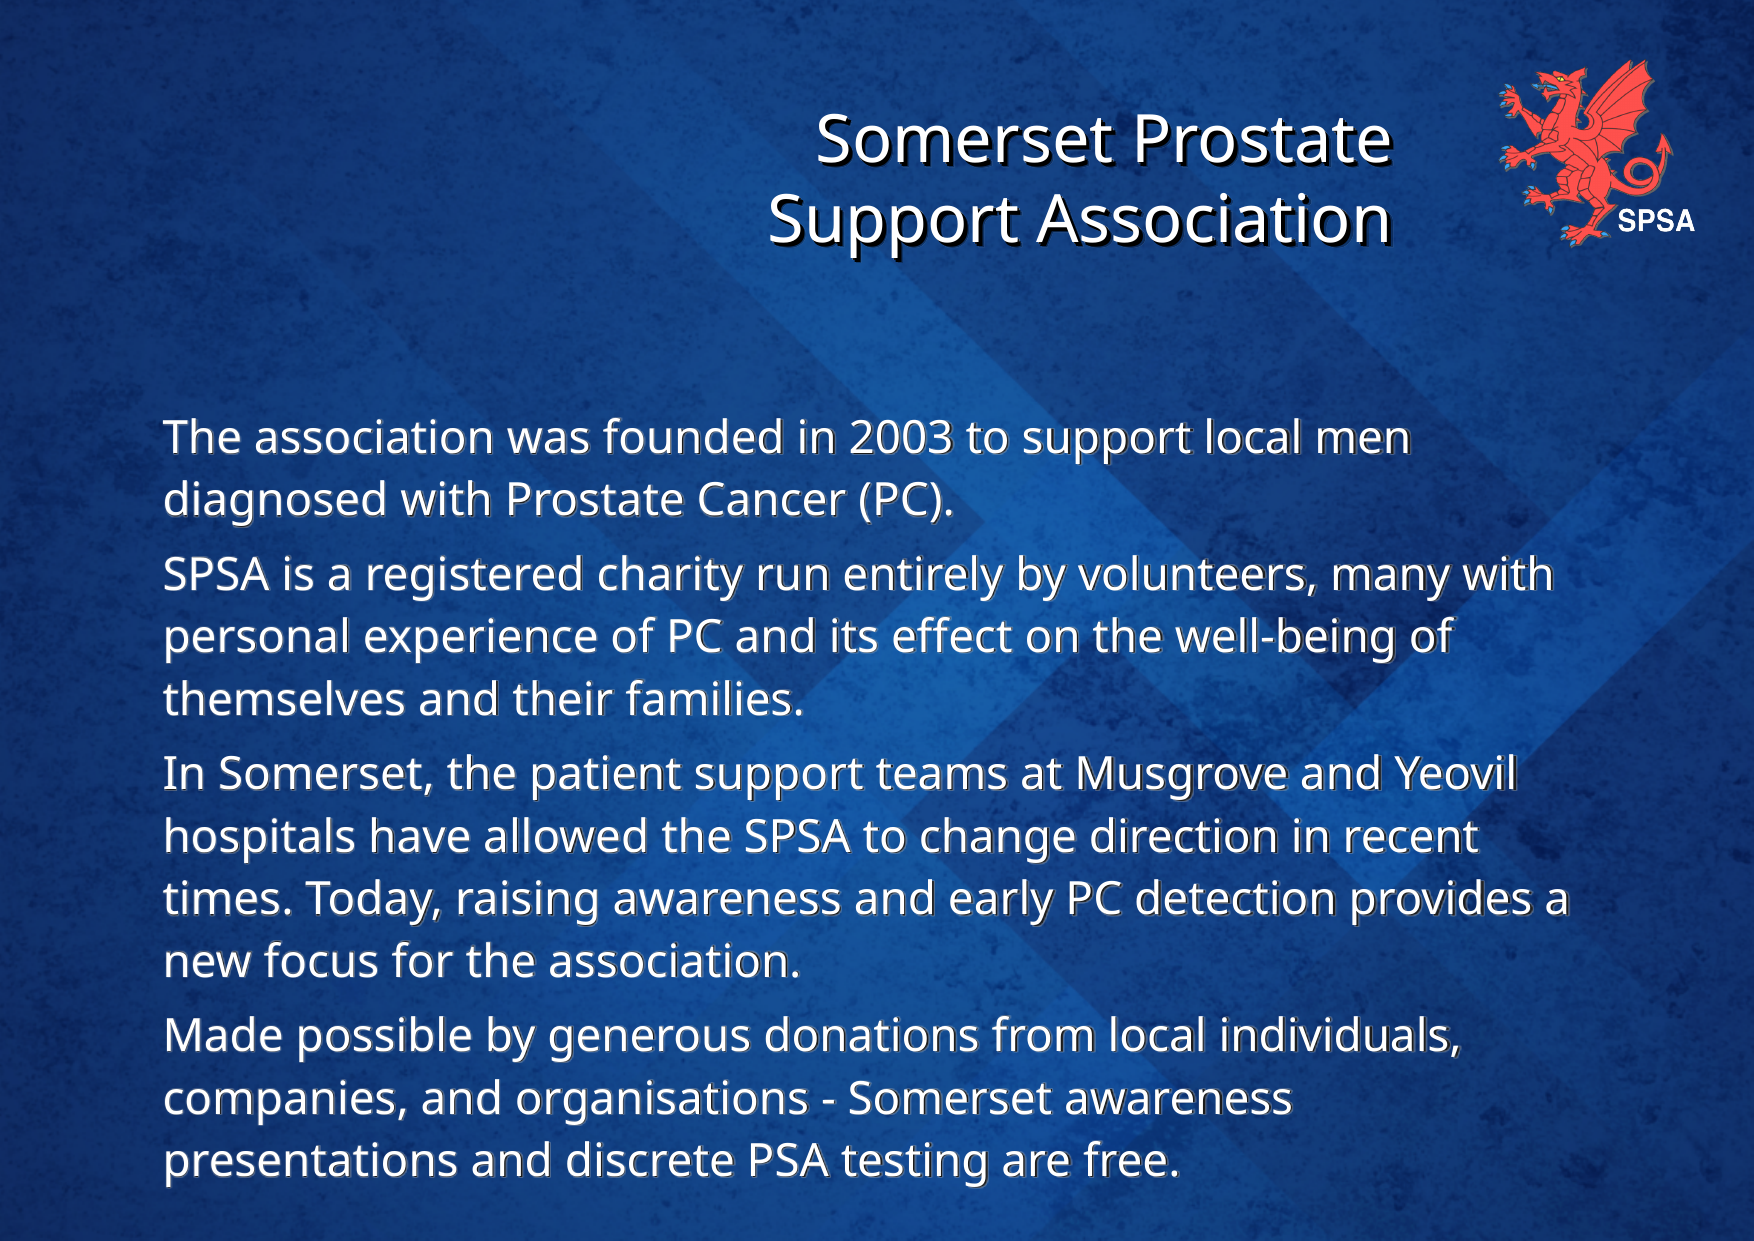

Somerset Prostate
Support Association
The association was founded in 2003 to support local men diagnosed with Prostate Cancer (PC).
SPSA is a registered charity run entirely by volunteers, many with personal experience of PC and its effect on the well-being of themselves and their families.
In Somerset, the patient support teams at Musgrove and Yeovil hospitals have allowed the SPSA to change direction in recent times. Today, raising awareness and early PC detection provides a new focus for the association.
Made possible by generous donations from local individuals, companies, and organisations - Somerset awareness presentations and discrete PSA testing are free.